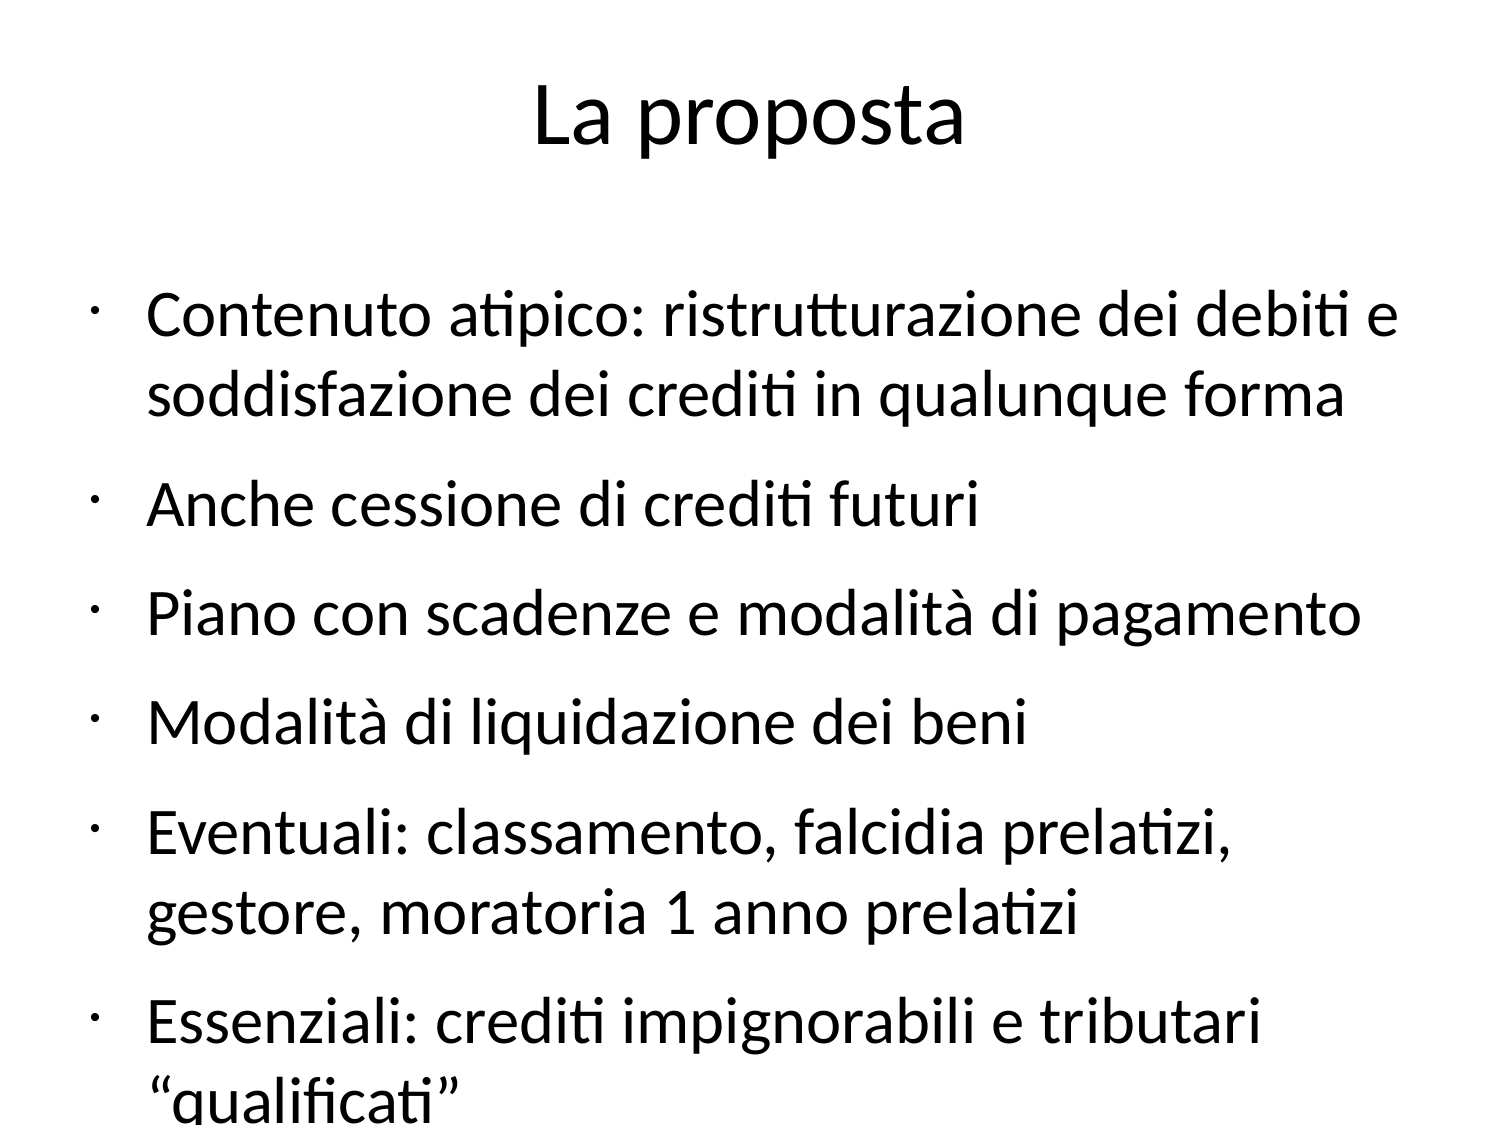

# La proposta
Contenuto atipico: ristrutturazione dei debiti e soddisfazione dei crediti in qualunque forma
Anche cessione di crediti futuri
Piano con scadenze e modalità di pagamento
Modalità di liquidazione dei beni
Eventuali: classamento, falcidia prelatizi, gestore, moratoria 1 anno prelatizi
Essenziali: crediti impignorabili e tributari “qualificati”